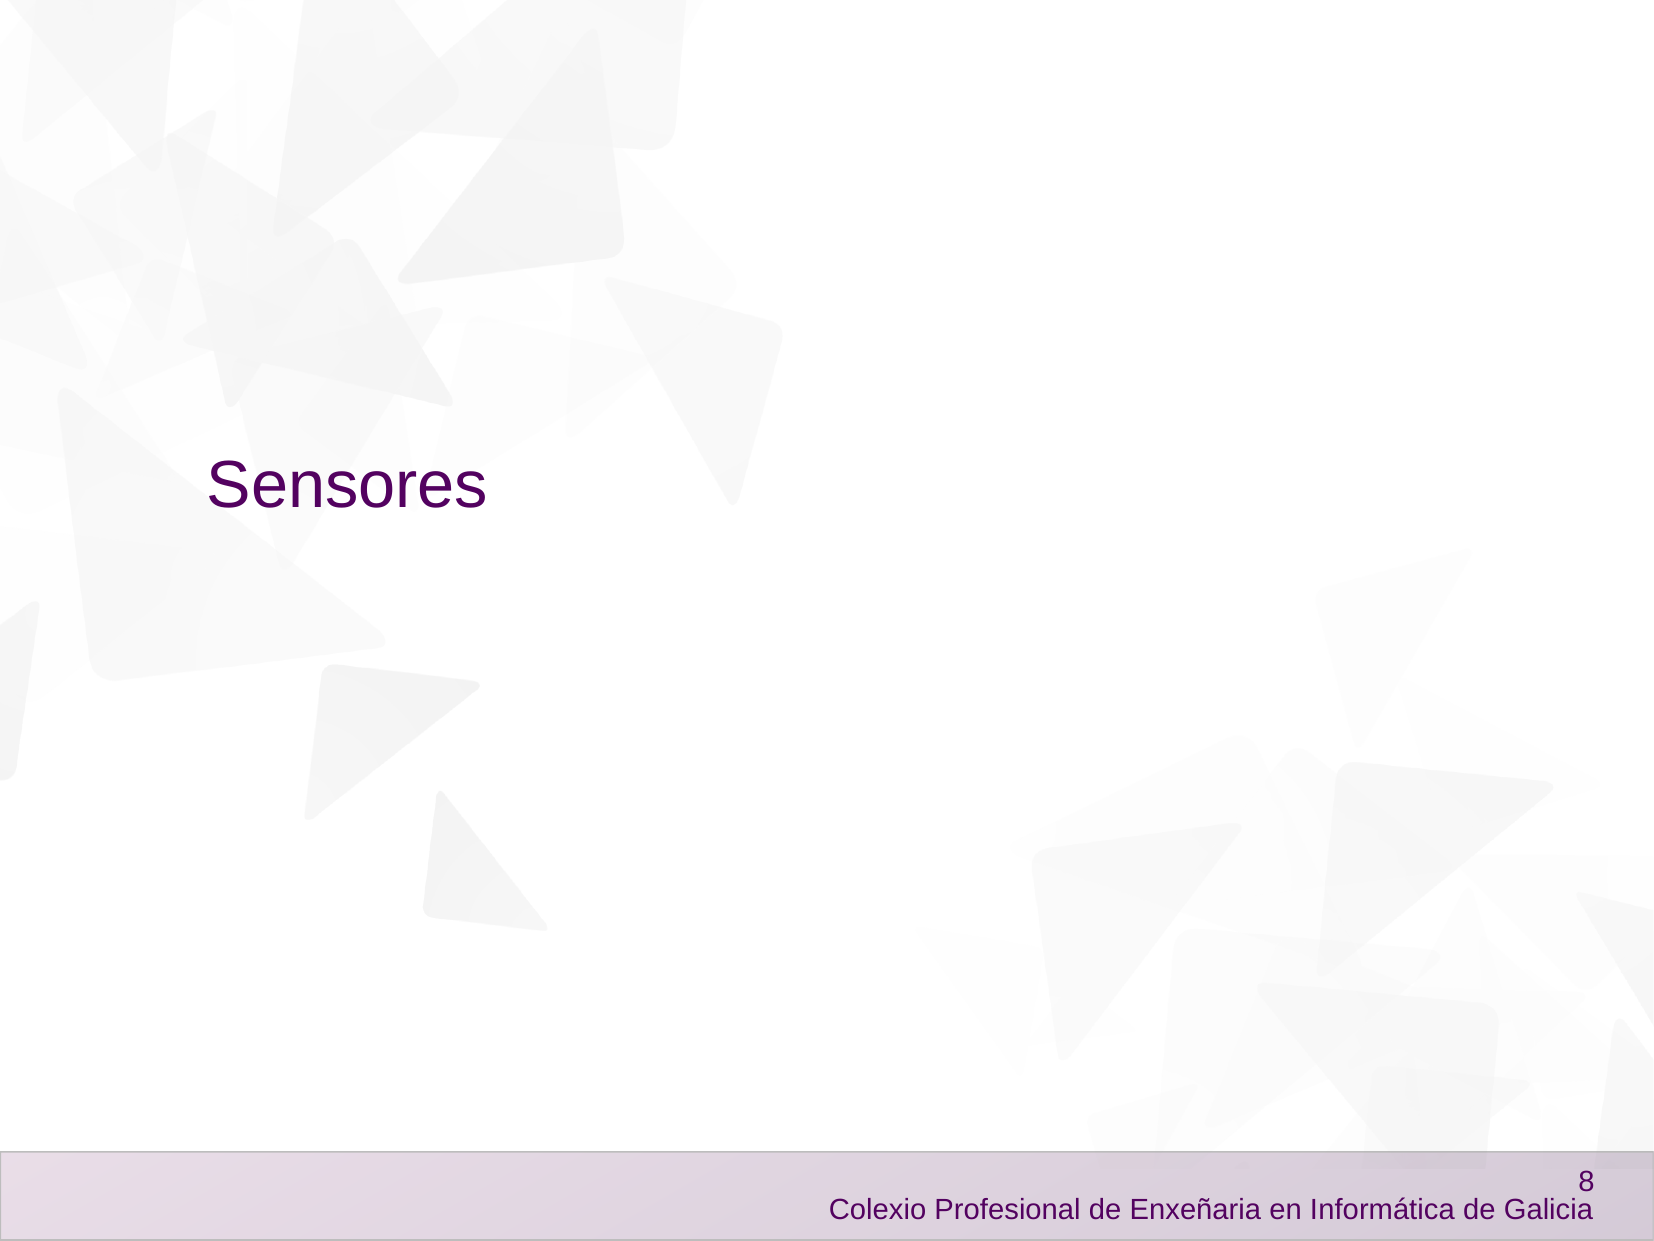

# Sensores
8
Colexio Profesional de Enxeñaria en Informática de Galicia